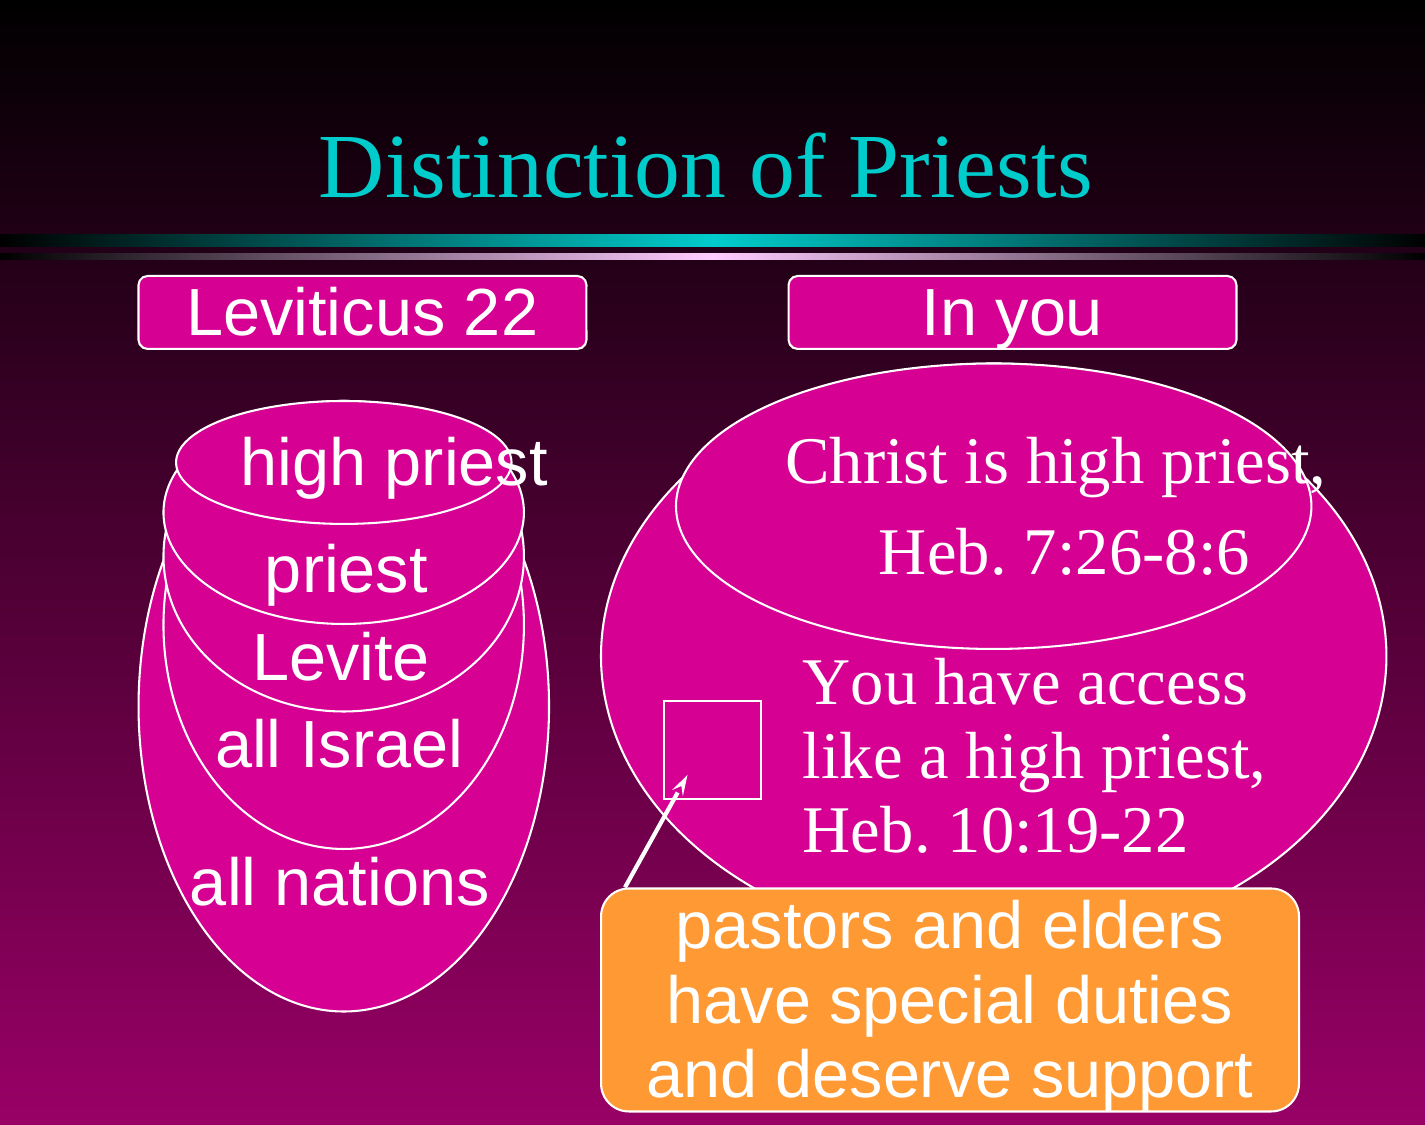

# Distinction of Priests
Leviticus 22
In you
Christ is high priest,
 Heb. 7:26-8:6
high priest
priest
Levite
You have access like a high priest, Heb. 10:19-22
all Israel
all nations
pastors and elders
have special duties
and deserve support